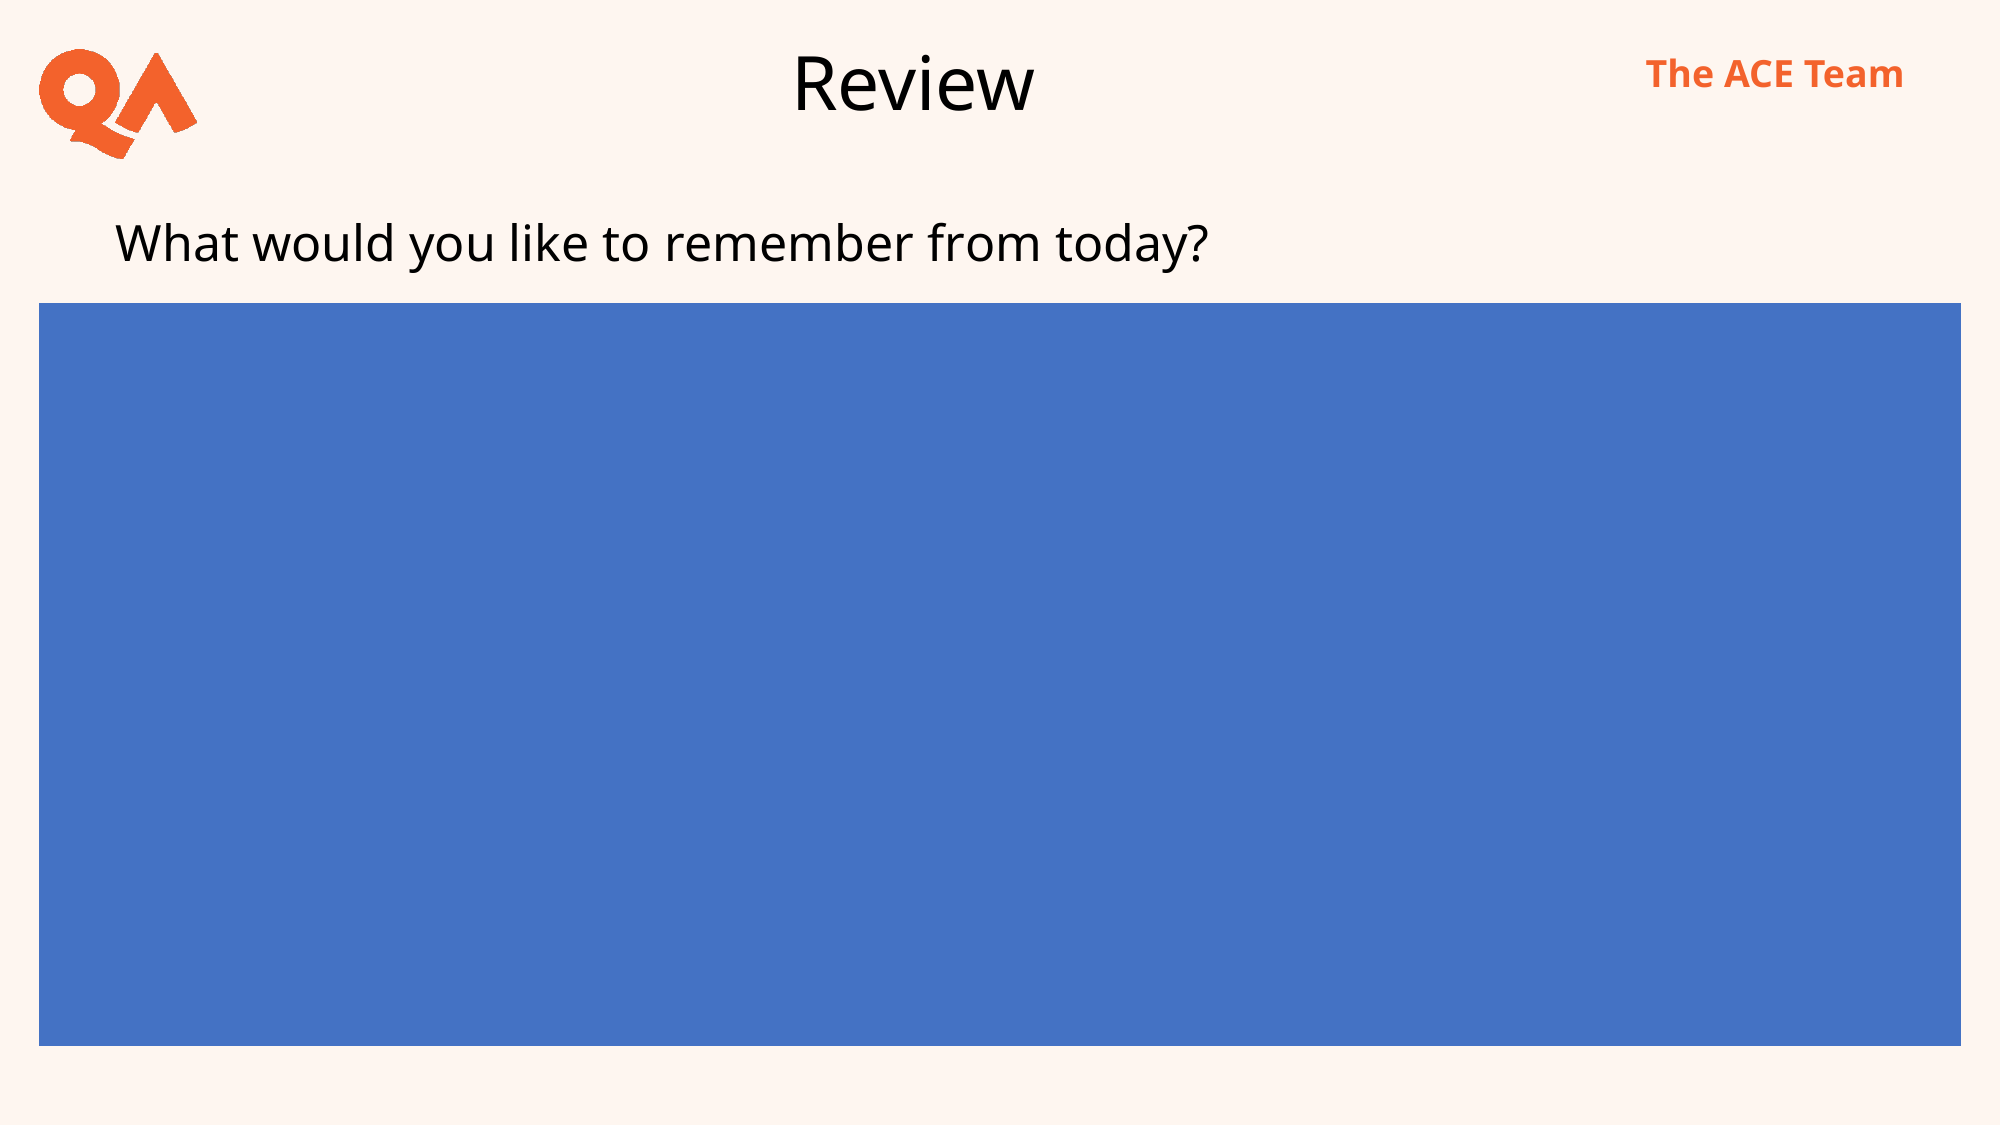

Review
What would you like to remember from today?
| | |
| --- | --- |
| | |
| | |
| | |
| | |
| | |
| | |